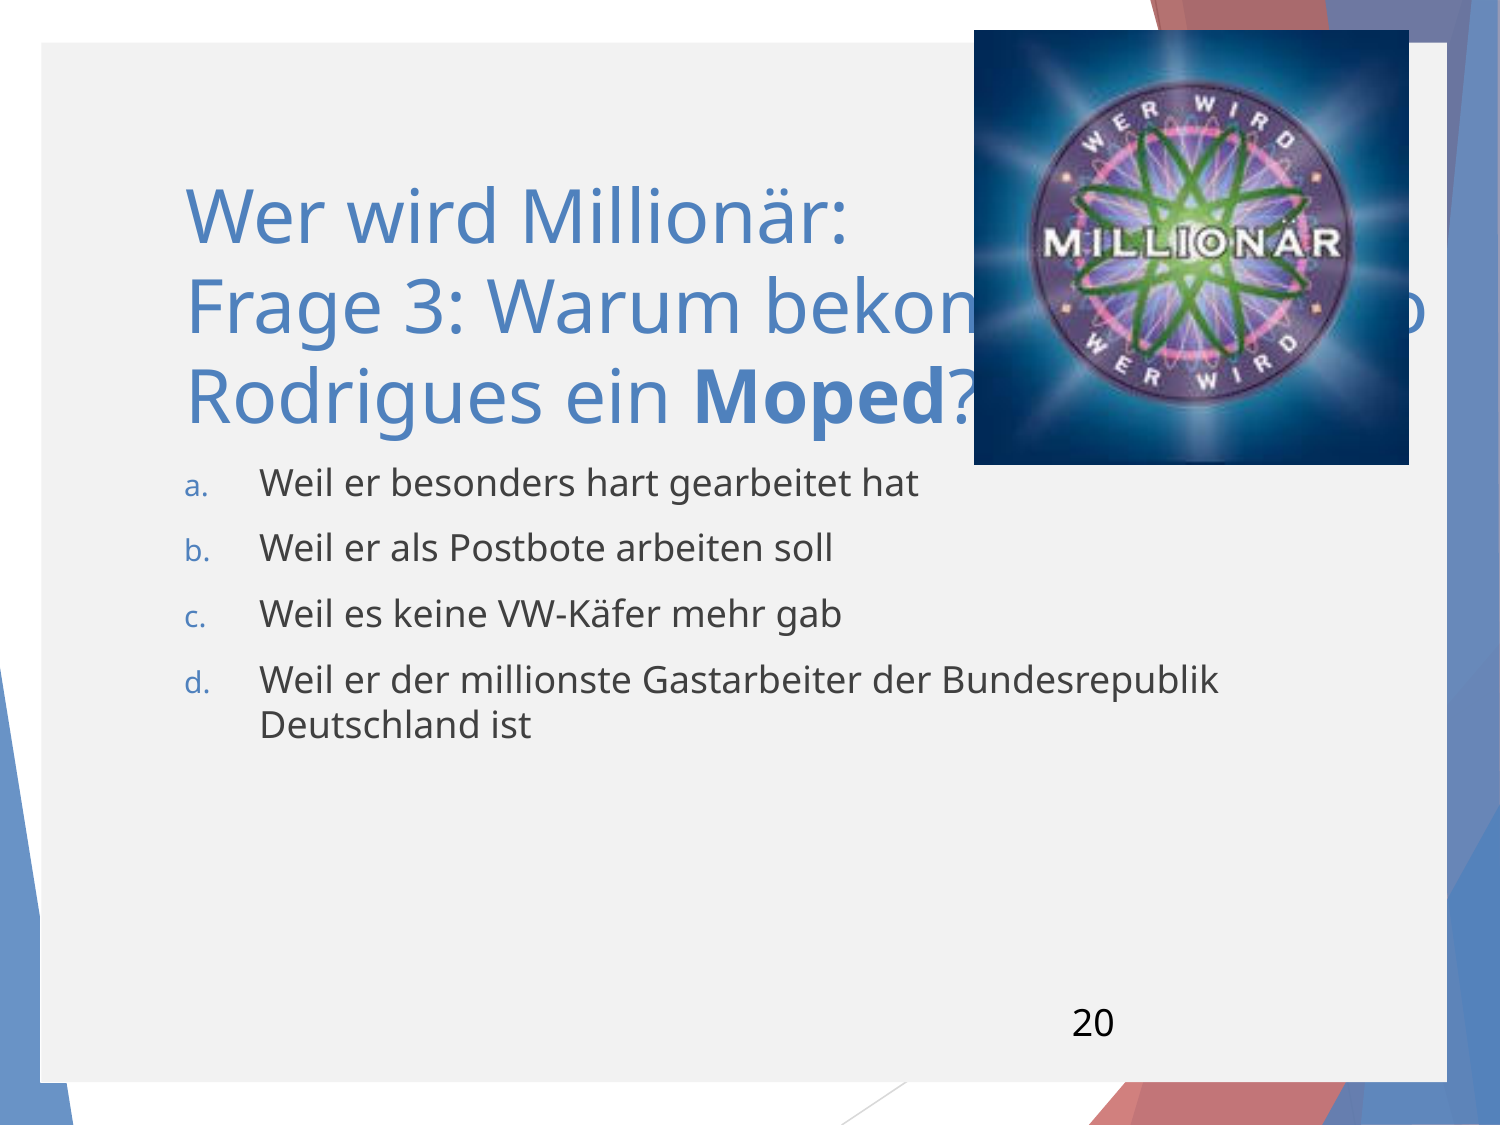

# Wer wird Millionär: Frage 3: Warum bekommt Arnando Rodrigues ein Moped?
Weil er besonders hart gearbeitet hat
Weil er als Postbote arbeiten soll
Weil es keine VW-Käfer mehr gab
Weil er der millionste Gastarbeiter der Bundesrepublik Deutschland ist